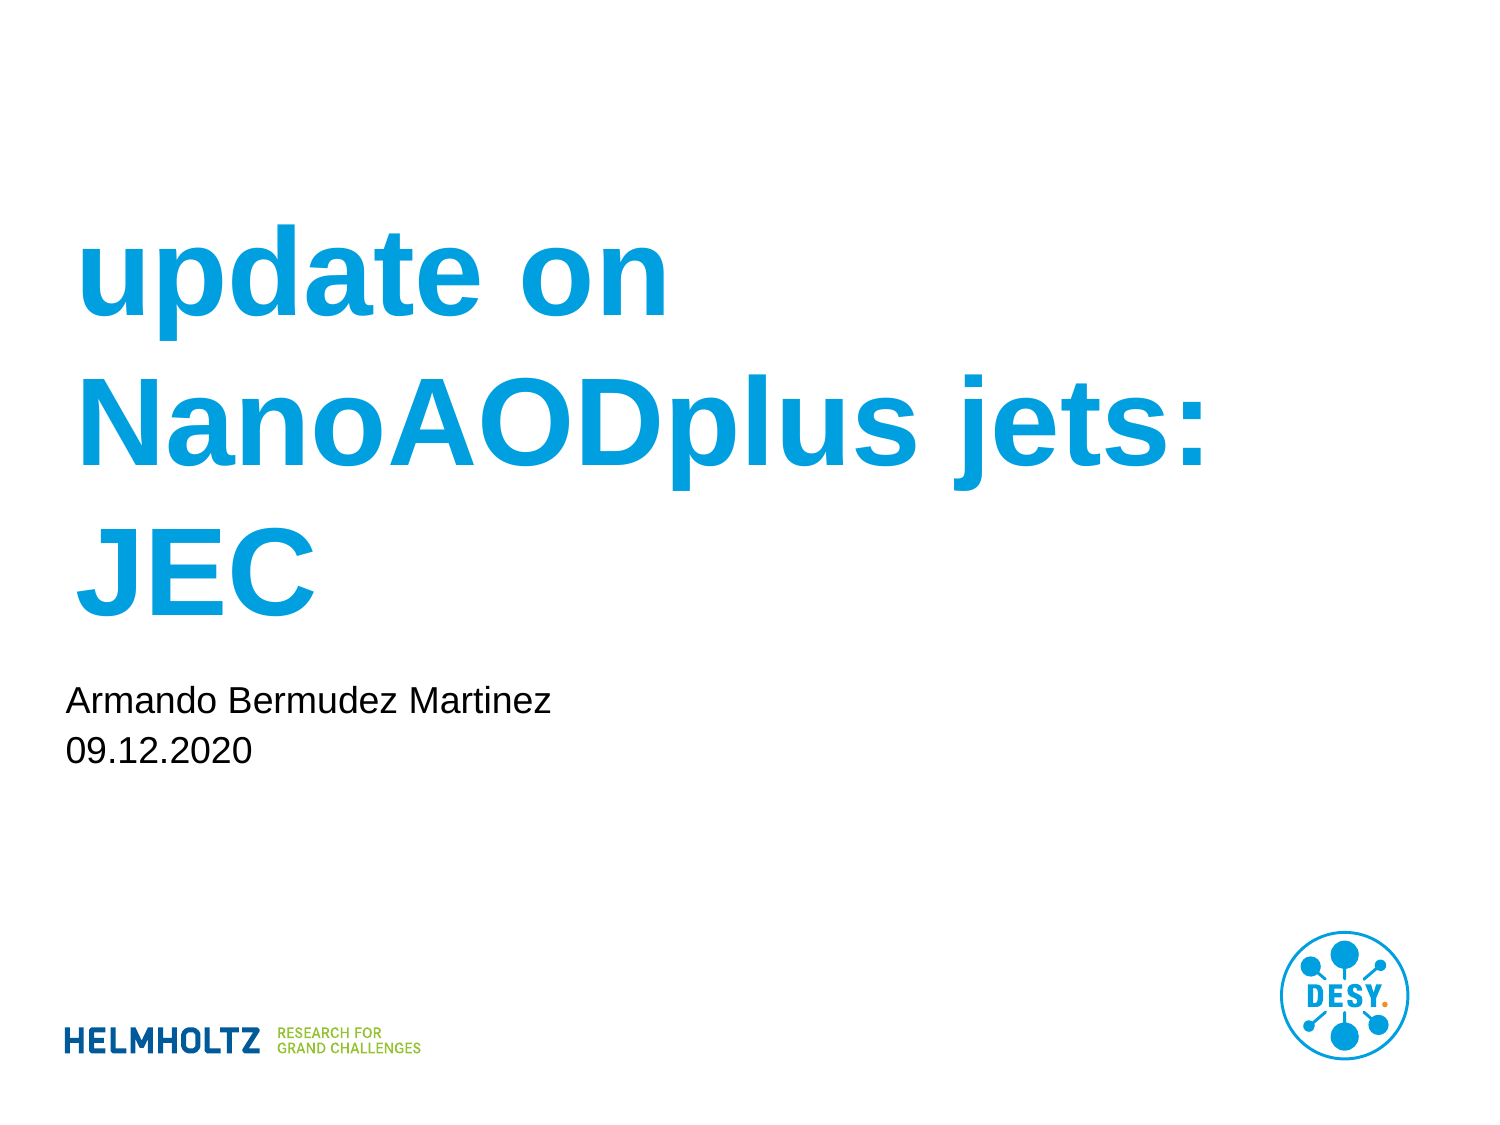

# update on NanoAODplus jets: JEC
Armando Bermudez Martinez
09.12.2020